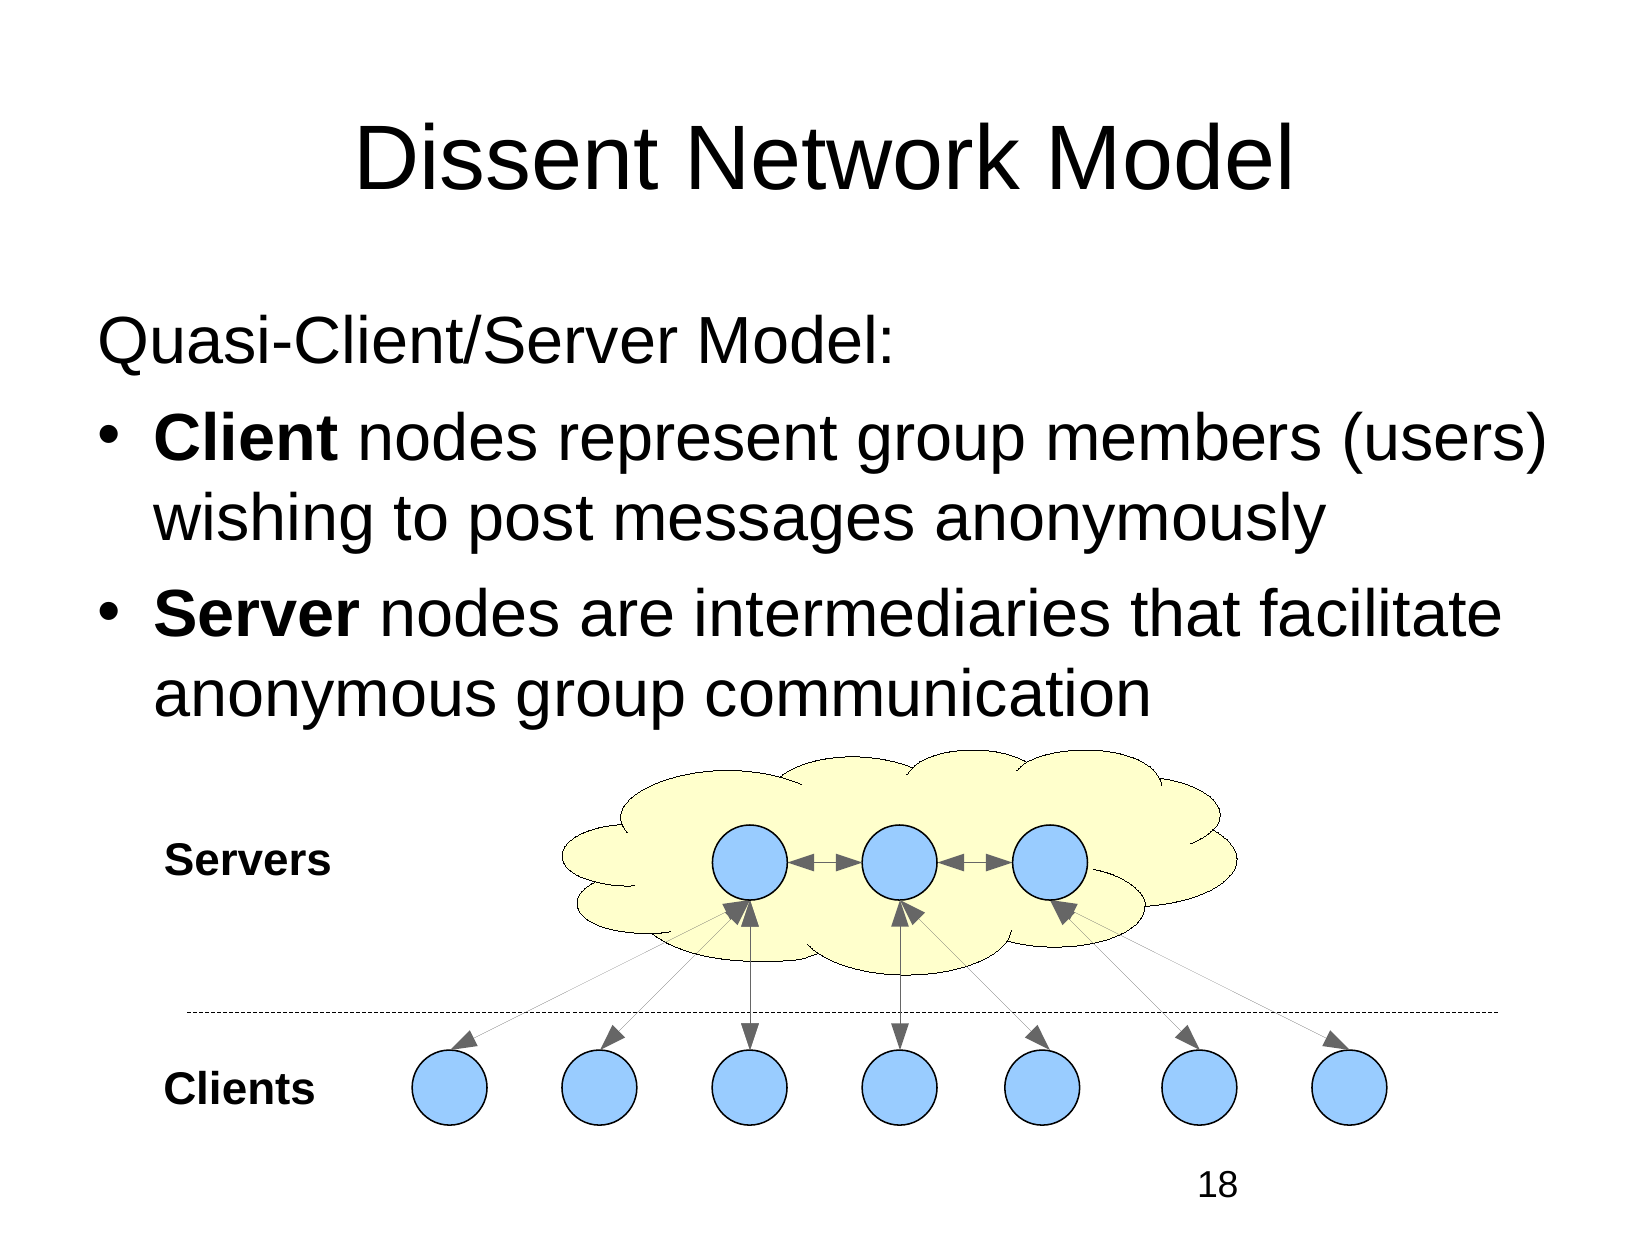

# Dissent Network Model
Quasi-Client/Server Model:
Client nodes represent group members (users)
wishing to post messages anonymously
Server nodes are intermediaries that facilitate
anonymous group communication
Servers
Clients
18